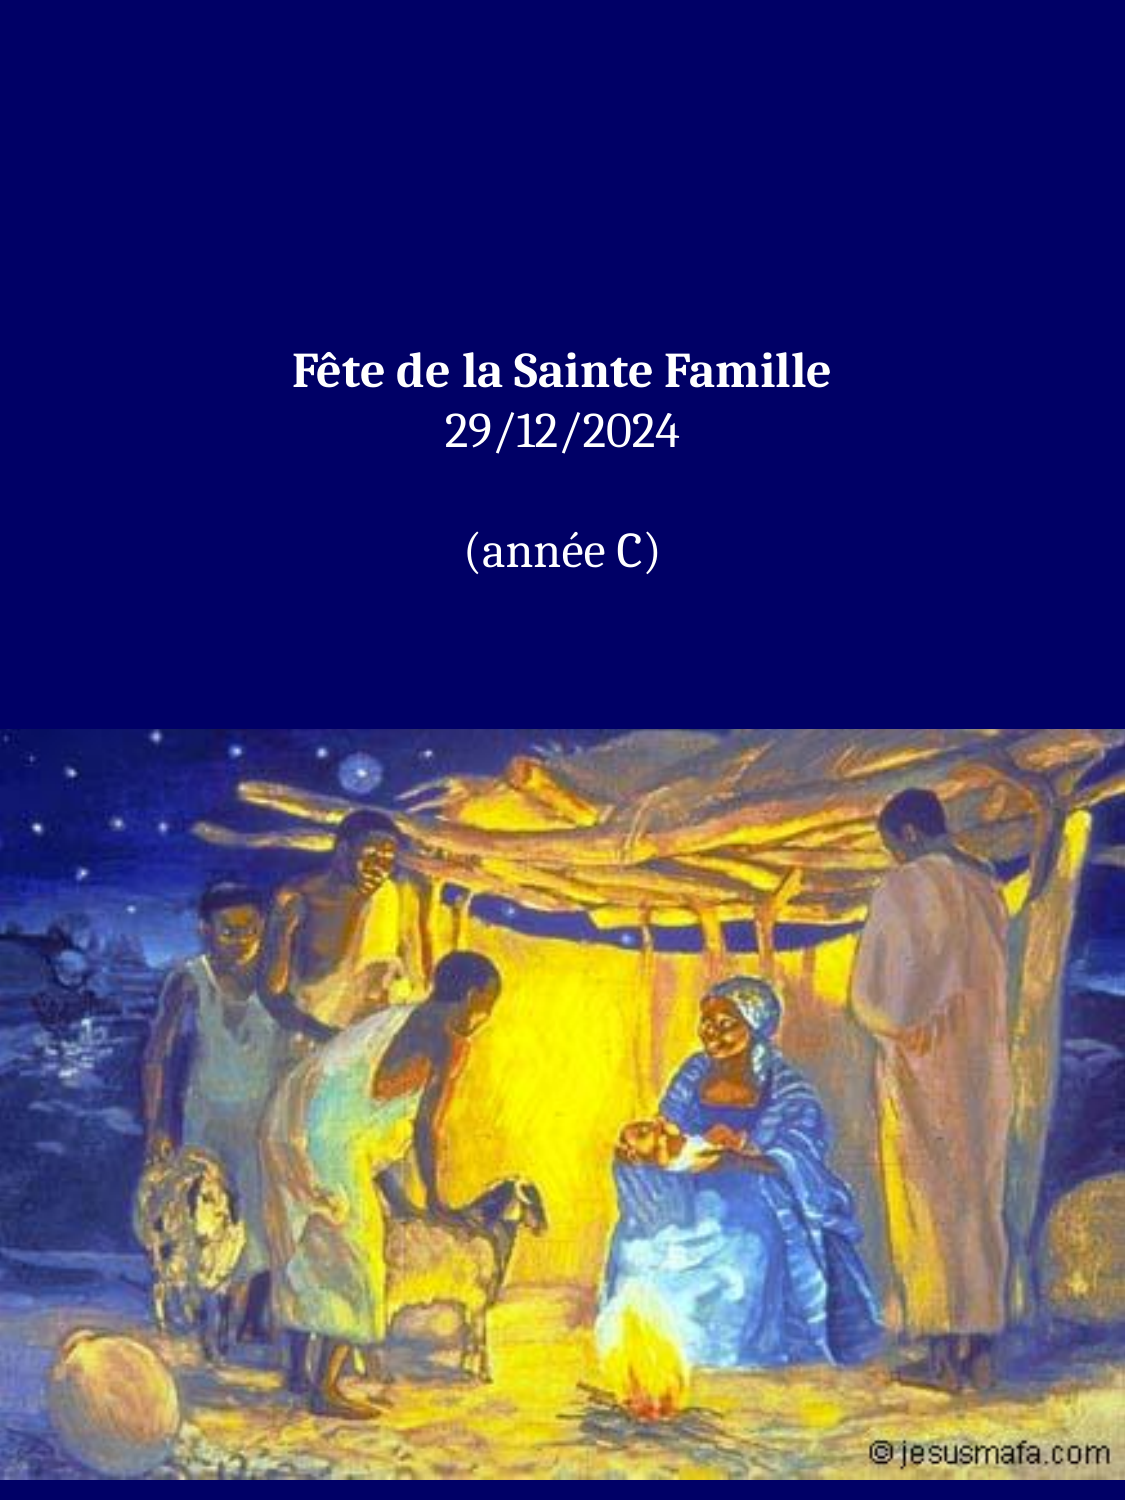

Fête de la Sainte Famille
29/12/2024
(année C)